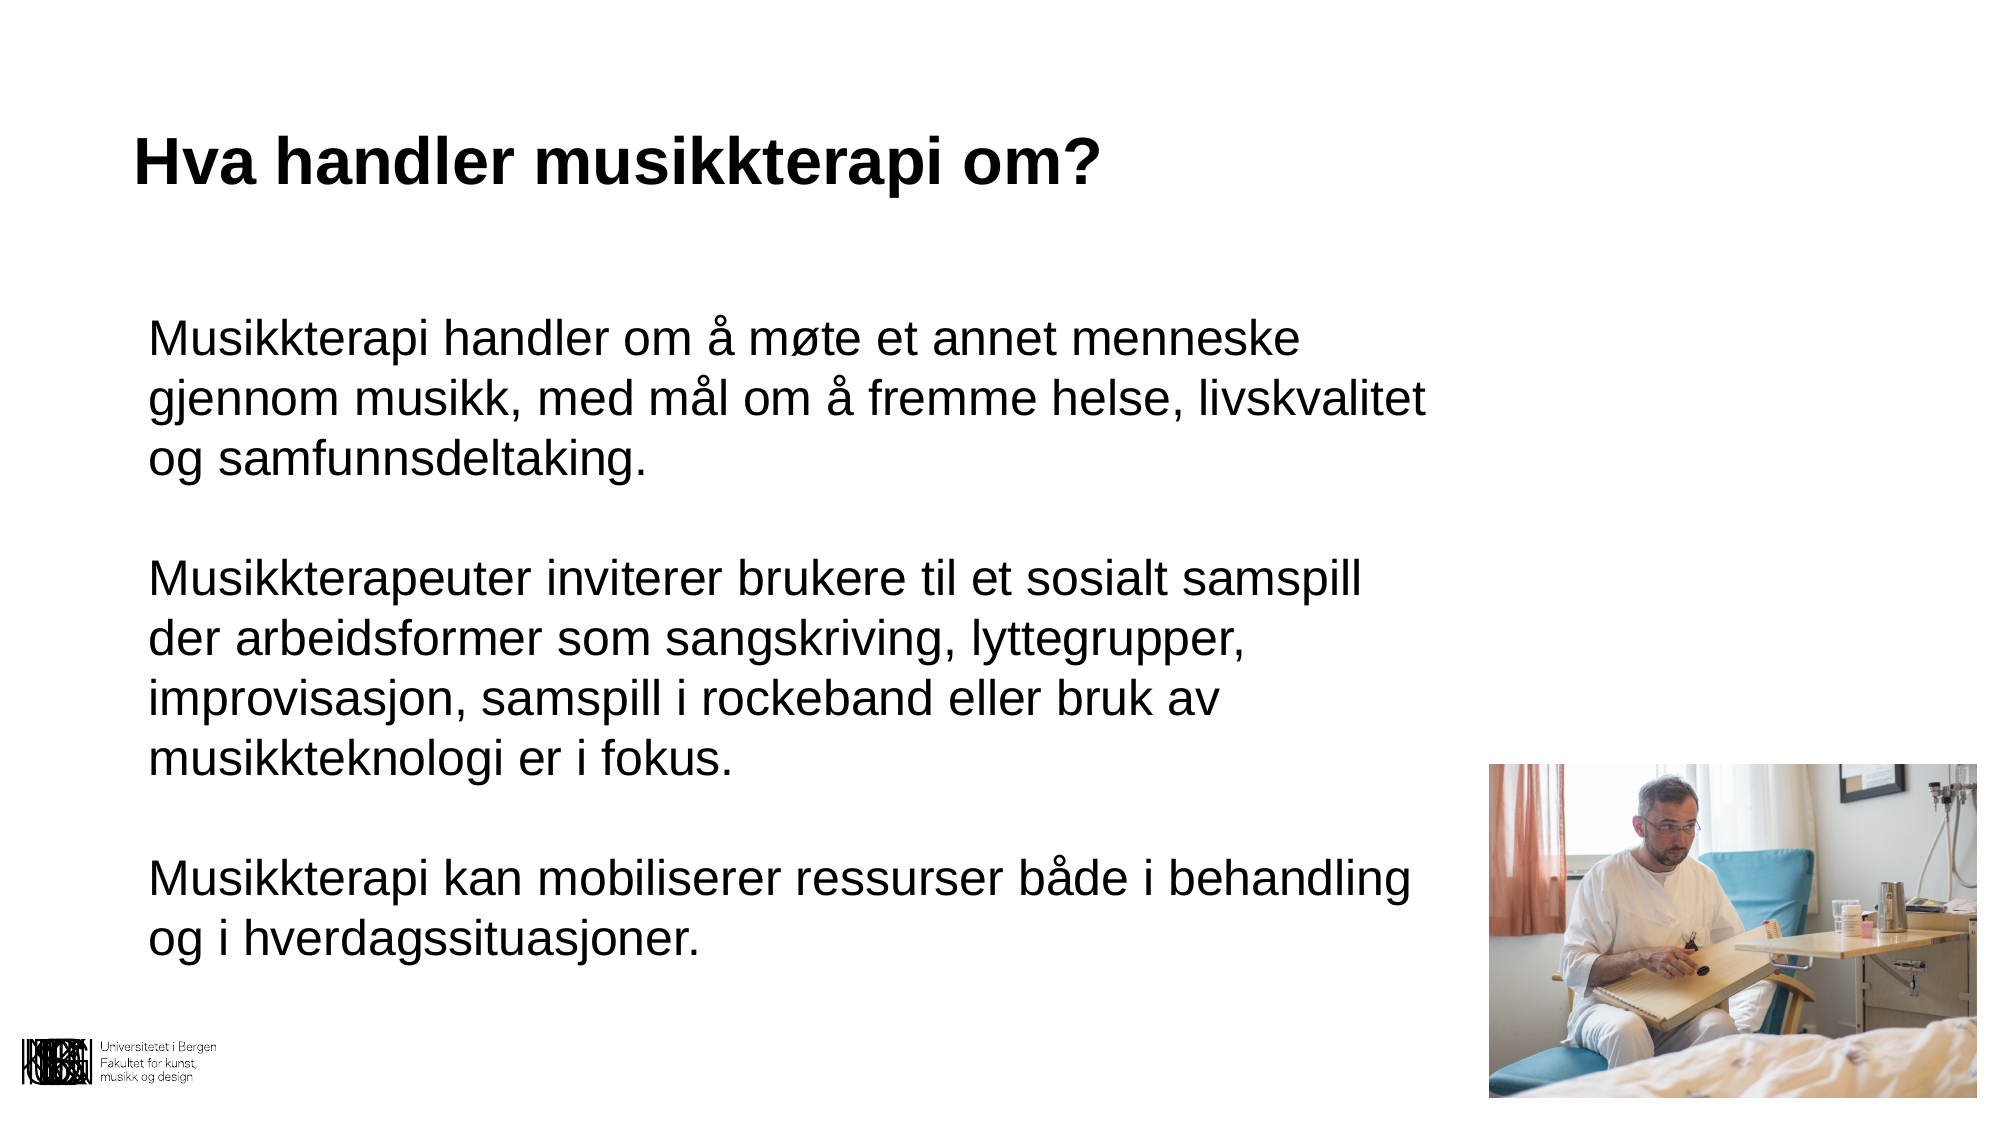

# Hva handler musikkterapi om?
Musikkterapi handler om å møte et annet menneske
gjennom musikk, med mål om å fremme helse, livskvalitet og samfunnsdeltaking.
Musikkterapeuter inviterer brukere til et sosialt samspill der arbeidsformer som sangskriving, lyttegrupper, improvisasjon, samspill i rockeband eller bruk av musikkteknologi er i fokus.
Musikkterapi kan mobiliserer ressurser både i behandling og i hverdagssituasjoner.
Foto: Rune Rolvsjord